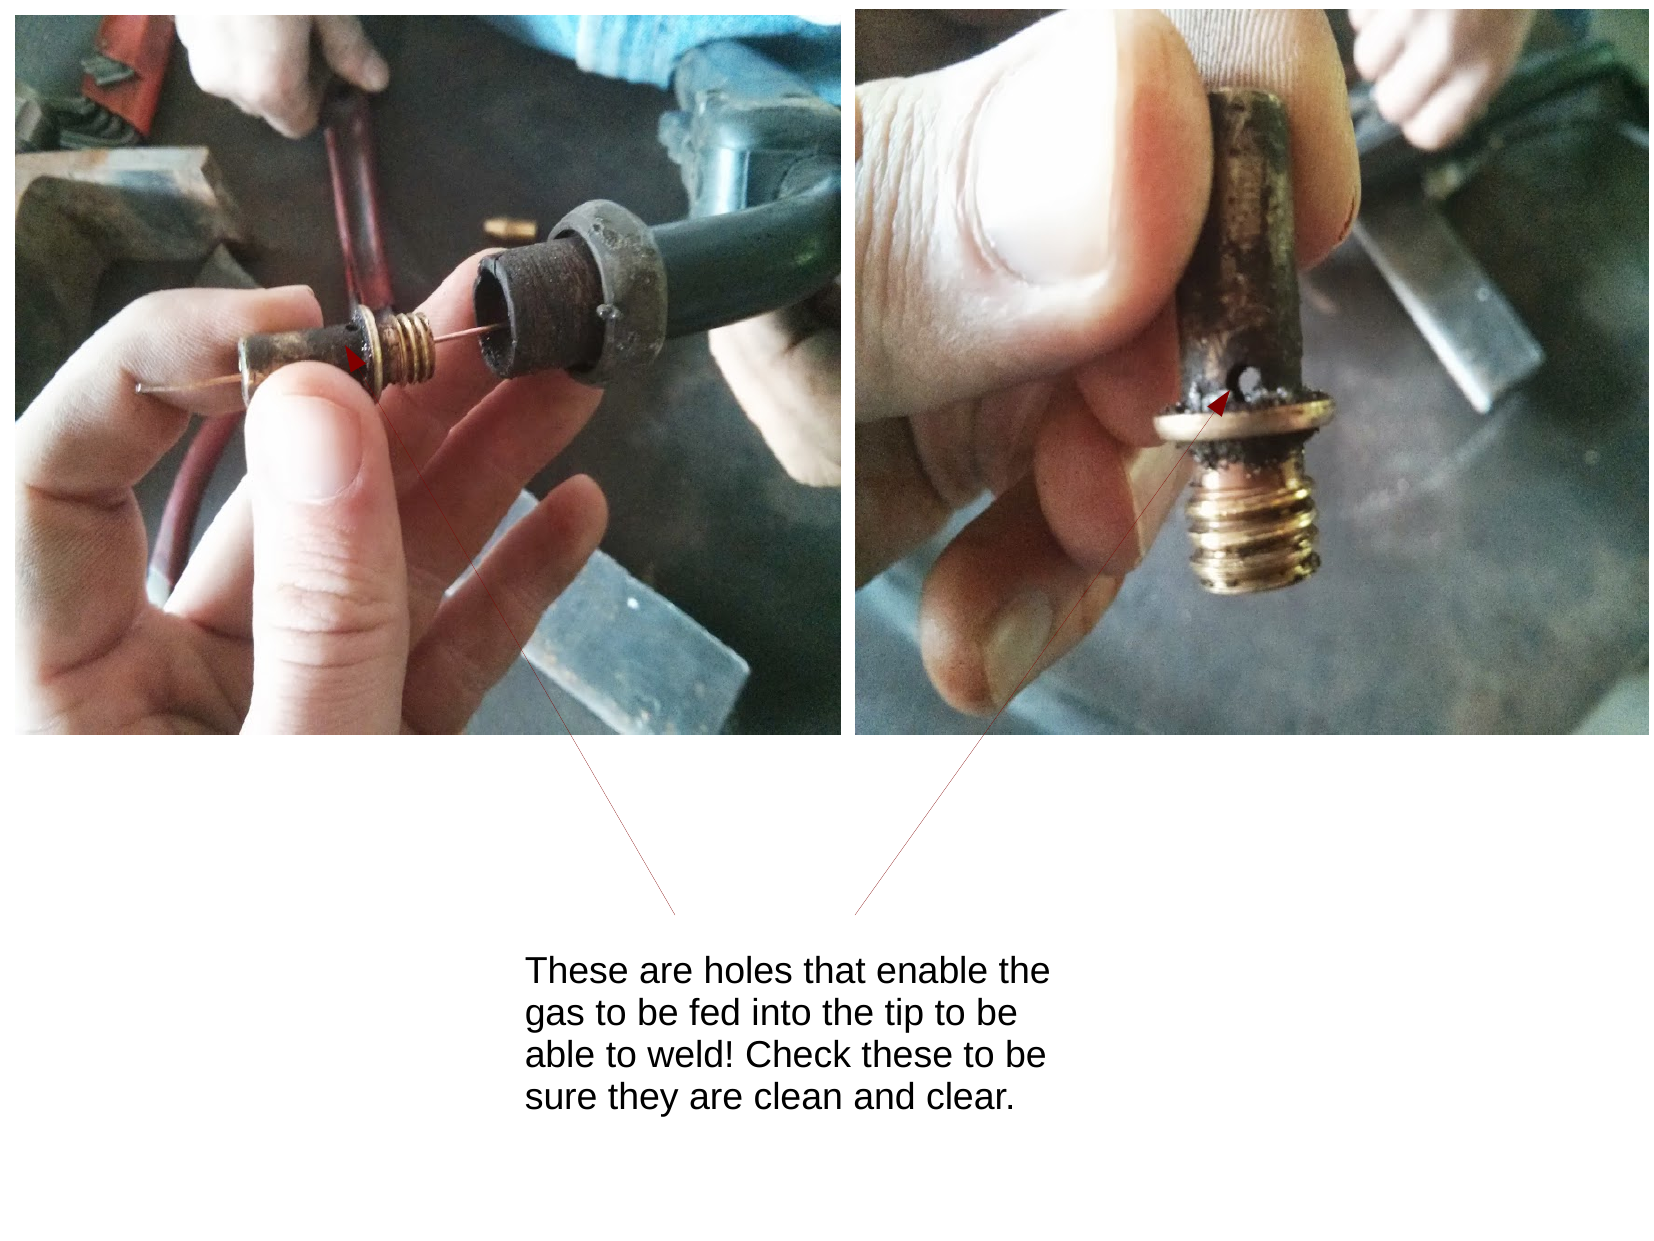

These are holes that enable the gas to be fed into the tip to be able to weld! Check these to be sure they are clean and clear.